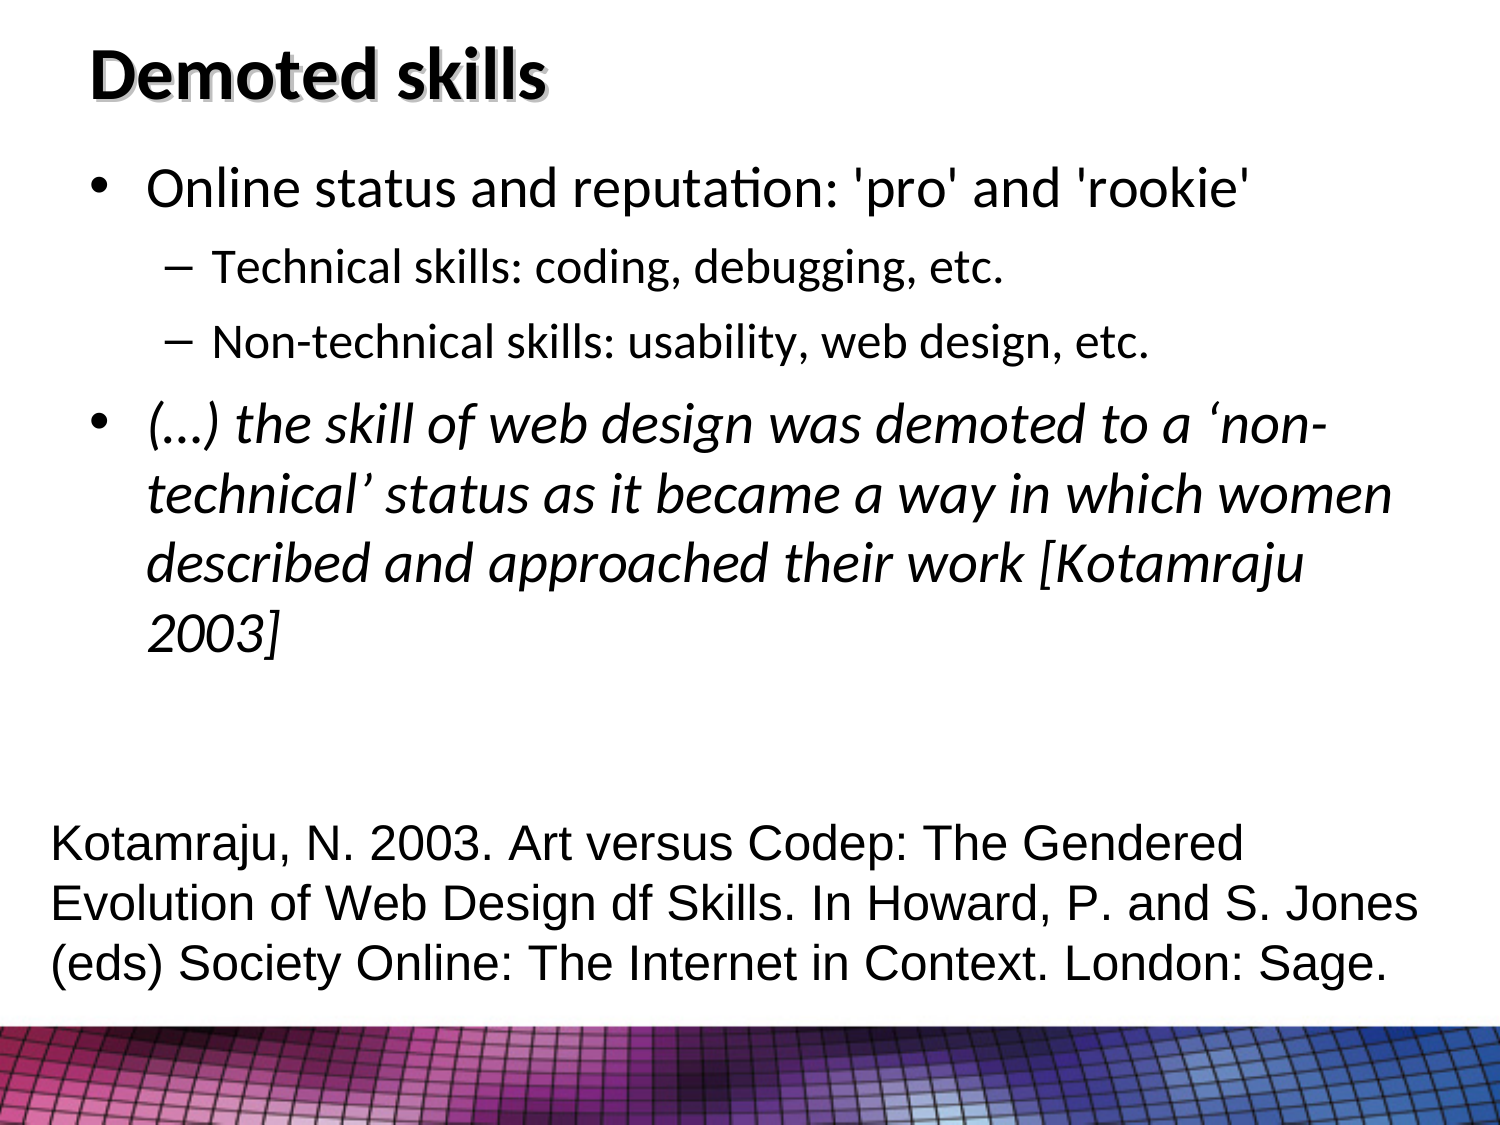

# Demoted skills
Online status and reputation: 'pro' and 'rookie'
Technical skills: coding, debugging, etc.
Non-technical skills: usability, web design, etc.
(…) the skill of web design was demoted to a ‘non-technical’ status as it became a way in which women described and approached their work [Kotamraju 2003]
Kotamraju, N. 2003. Art versus Codep: The Gendered Evolution of Web Design df Skills. In Howard, P. and S. Jones (eds) Society Online: The Internet in Context. London: Sage.
MSR 2012 -- Zurich (CH)